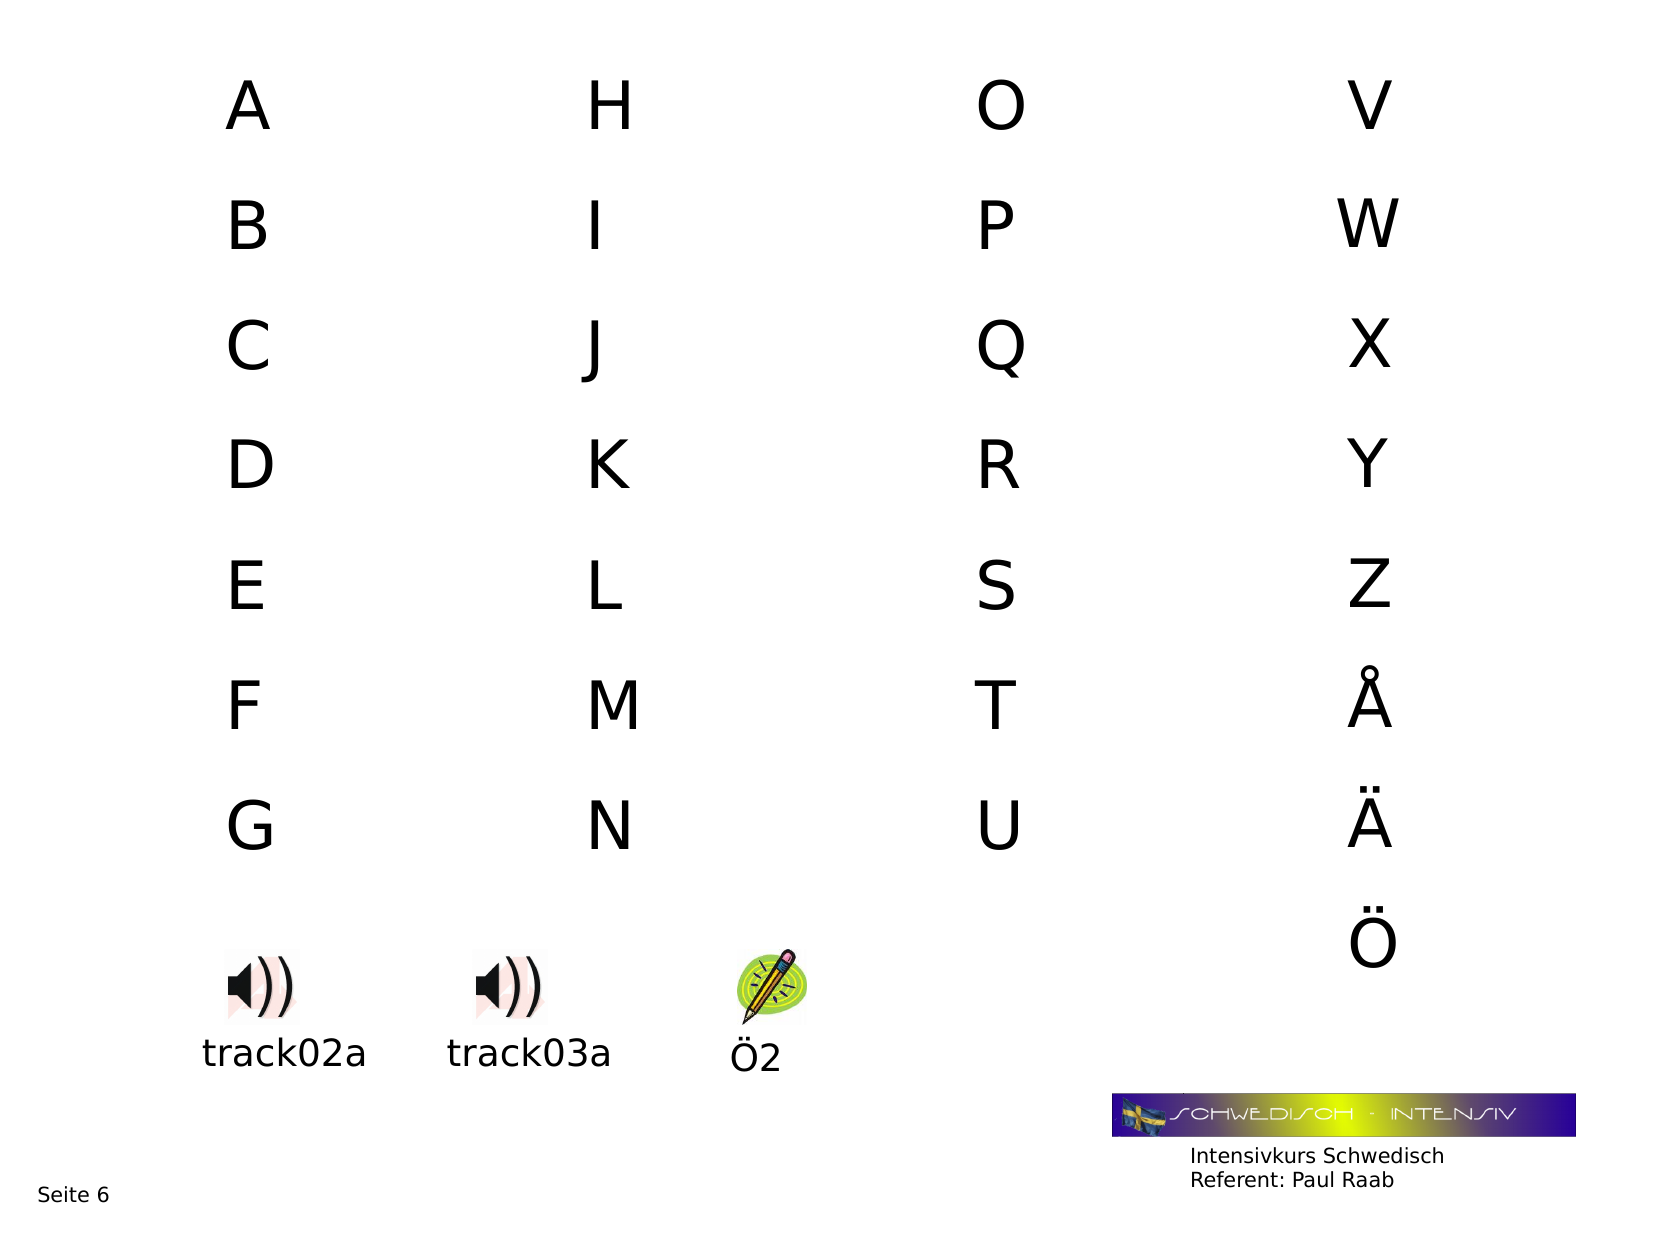

A
H
O
V
W
B
I
P
X
C
J
Q
Y
D
K
R
Z
E
L
S
Å
F
M
T
Ä
G
N
U
Ö
track02a
track03a
Ö2